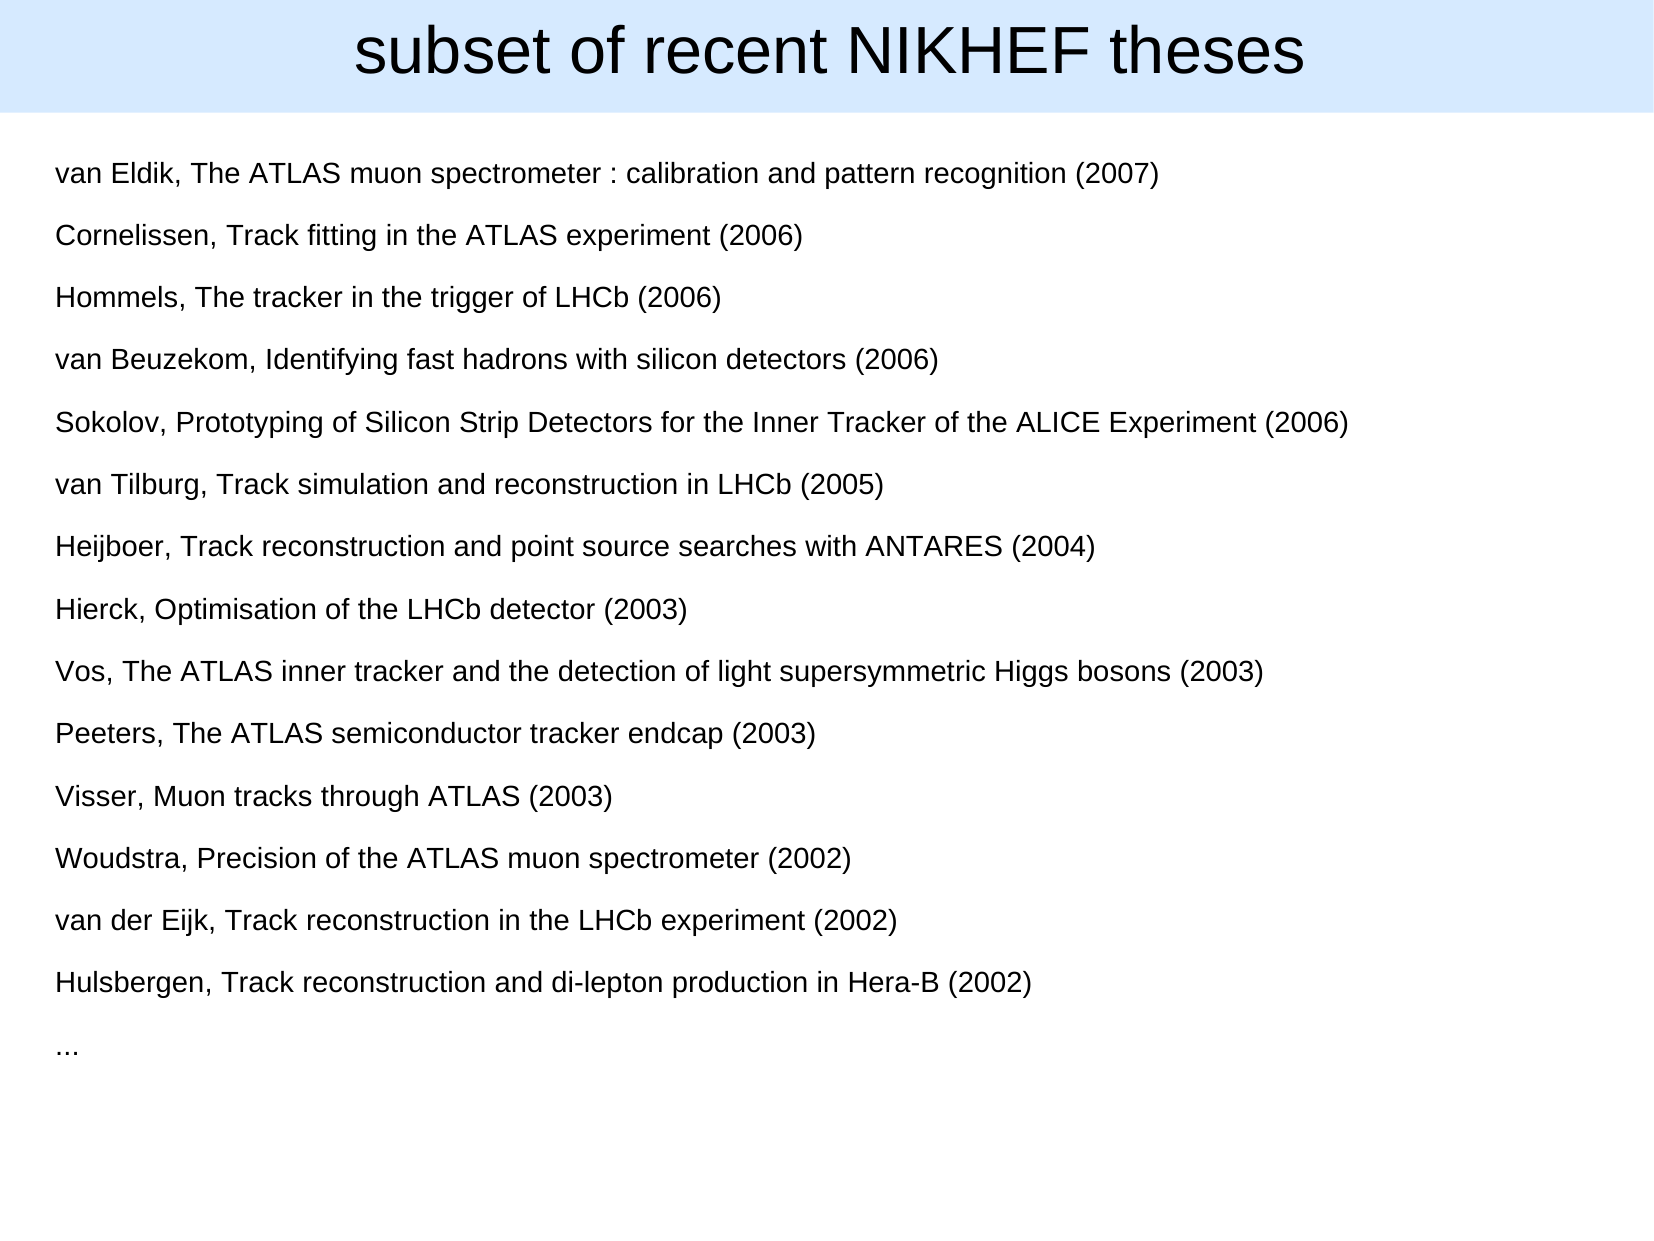

# subset of recent NIKHEF theses
van Eldik, The ATLAS muon spectrometer : calibration and pattern recognition (2007)
Cornelissen, Track fitting in the ATLAS experiment (2006)
Hommels, The tracker in the trigger of LHCb (2006)
van Beuzekom, Identifying fast hadrons with silicon detectors (2006)
Sokolov, Prototyping of Silicon Strip Detectors for the Inner Tracker of the ALICE Experiment (2006)
van Tilburg, Track simulation and reconstruction in LHCb (2005)
Heijboer, Track reconstruction and point source searches with ANTARES (2004)
Hierck, Optimisation of the LHCb detector (2003)
Vos, The ATLAS inner tracker and the detection of light supersymmetric Higgs bosons (2003)
Peeters, The ATLAS semiconductor tracker endcap (2003)
Visser, Muon tracks through ATLAS (2003)
Woudstra, Precision of the ATLAS muon spectrometer (2002)
van der Eijk, Track reconstruction in the LHCb experiment (2002)
Hulsbergen, Track reconstruction and di-lepton production in Hera-B (2002)
...